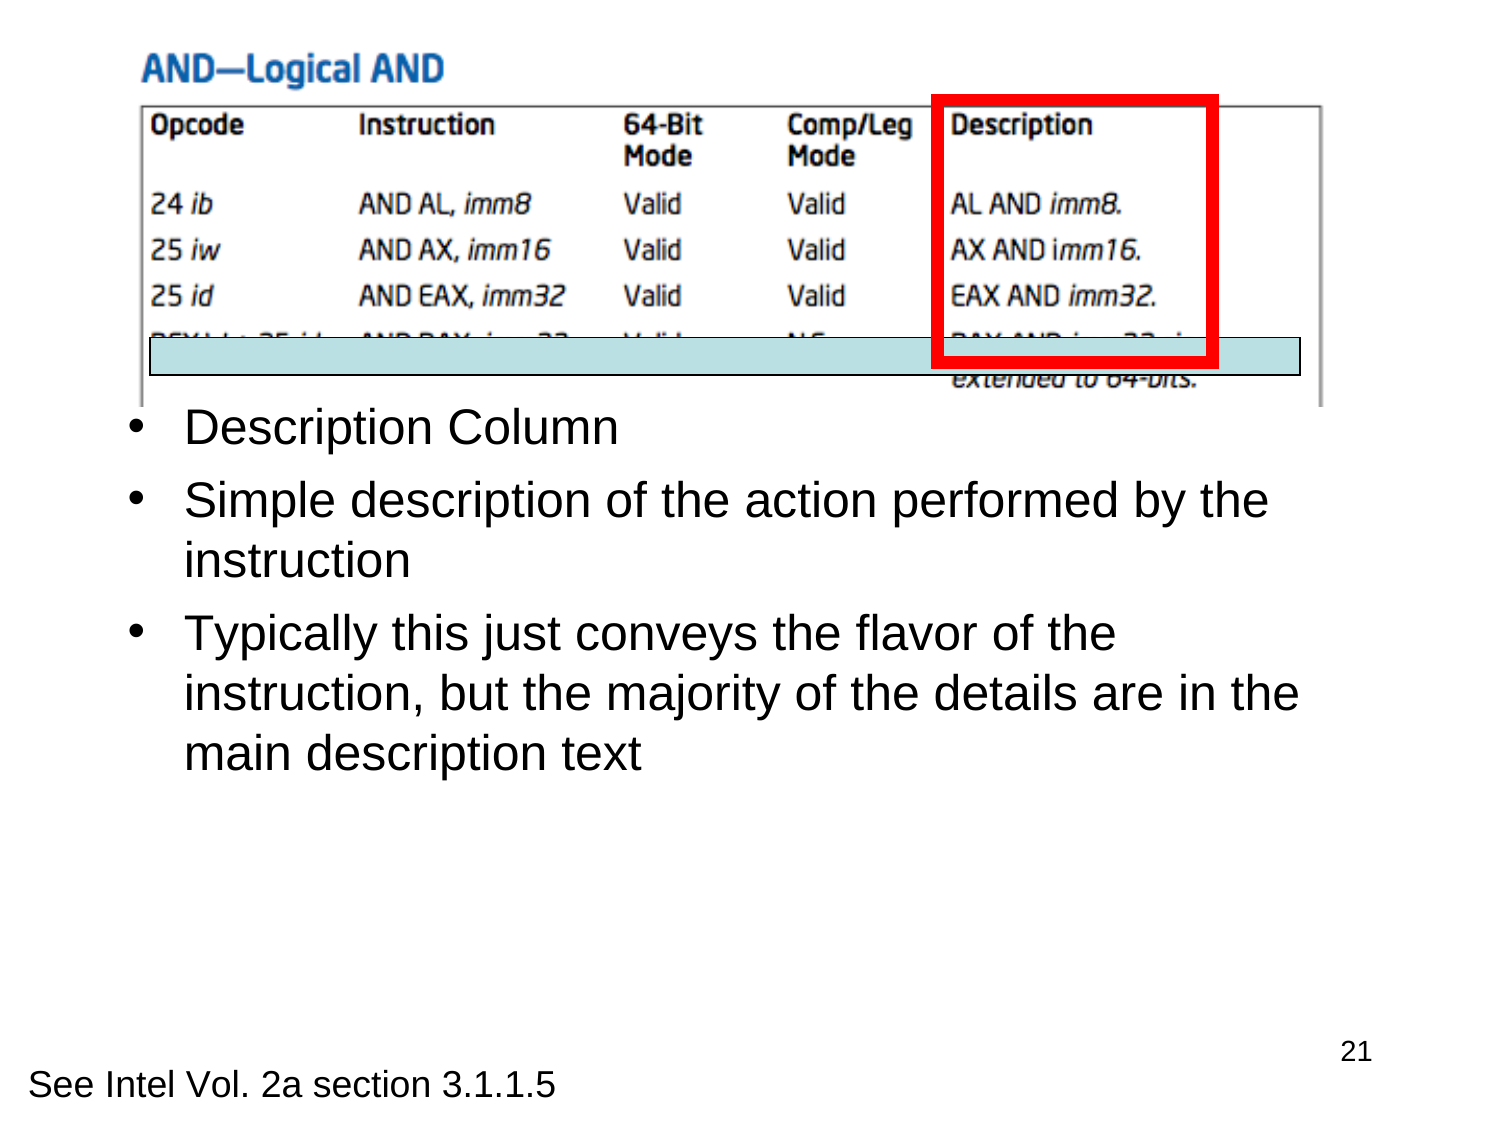

# Description Column
Opcode Column
Description Column
Simple description of the action performed by the instruction
Typically this just conveys the flavor of the instruction, but the majority of the details are in the main description text
See Intel Vol. 2a section 3.1.1.5